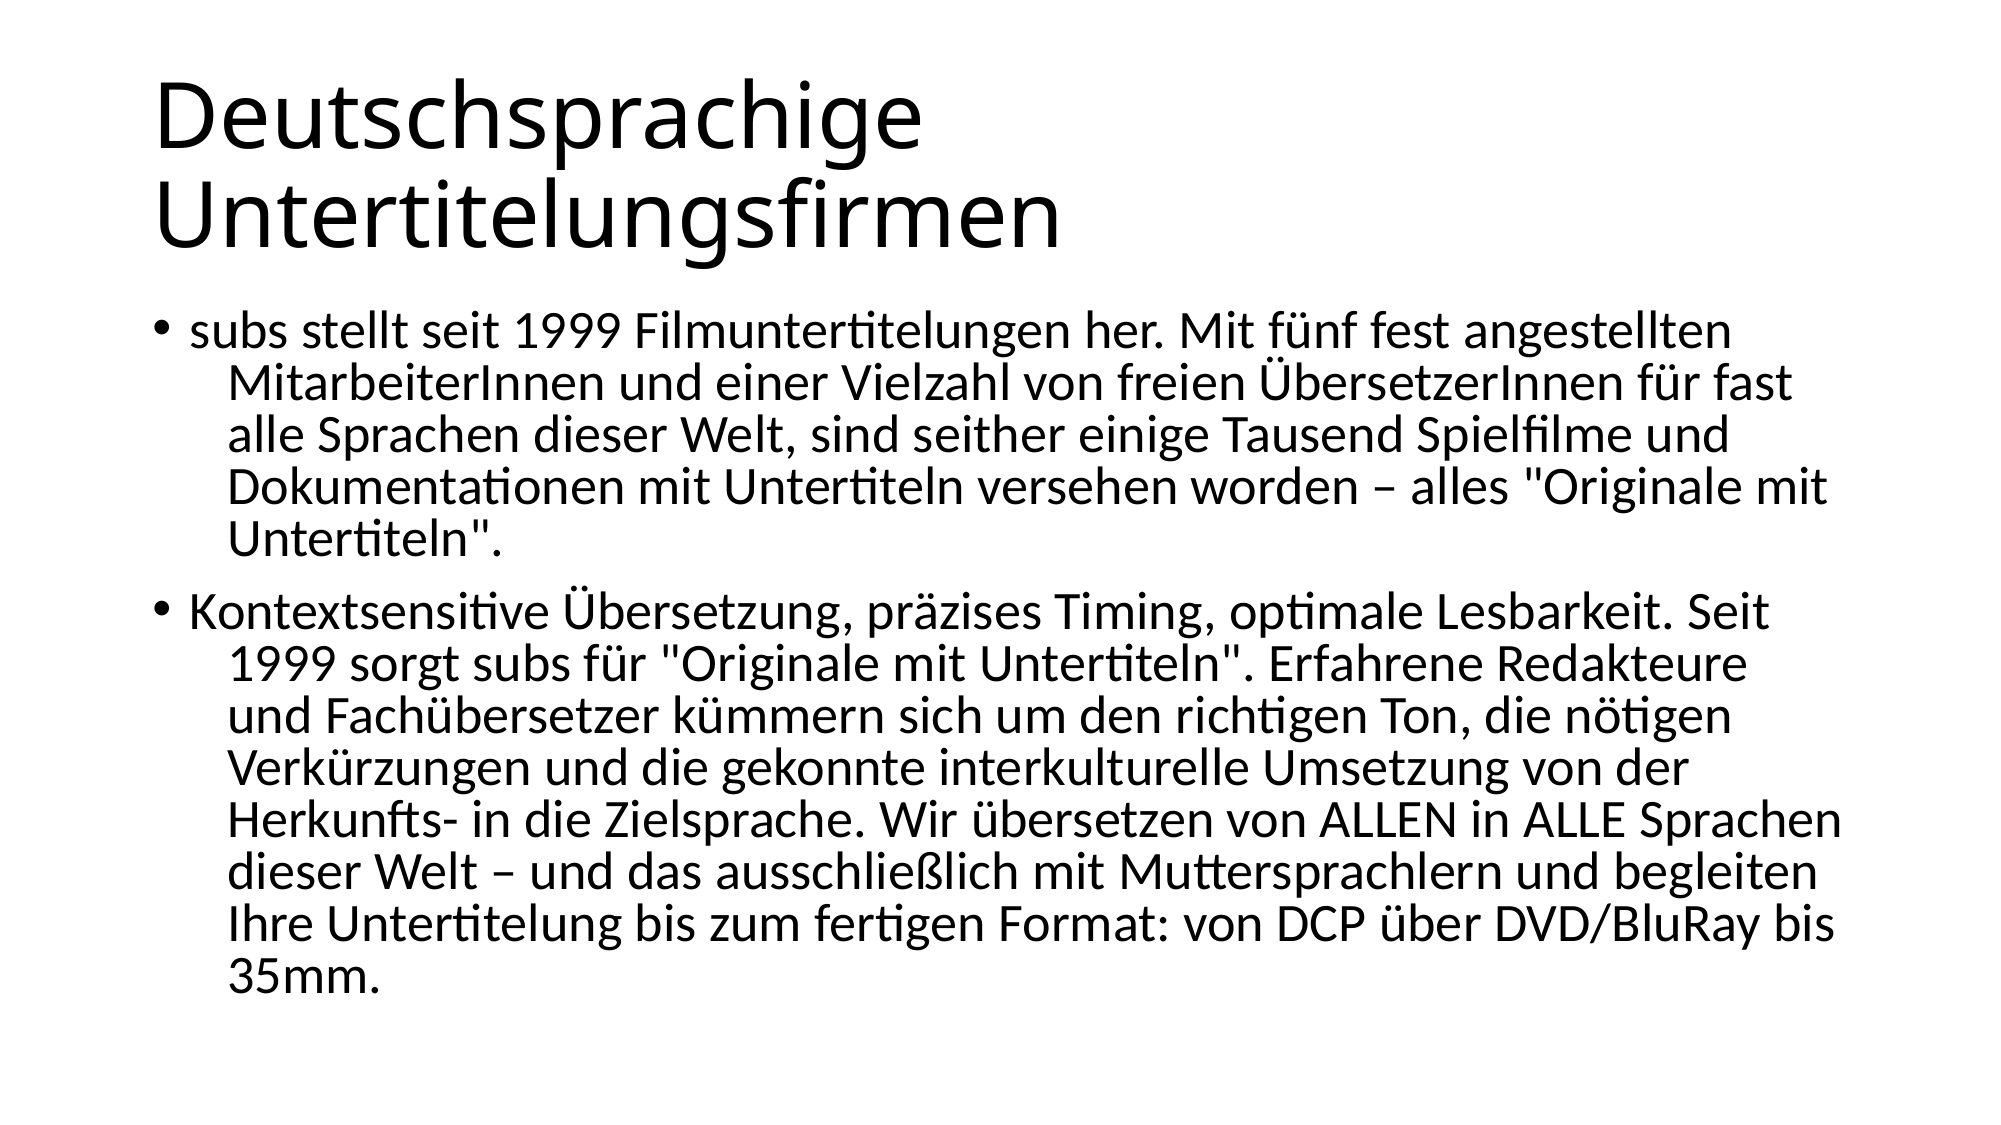

# Deutschsprachige Untertitelungsfirmen
subs stellt seit 1999 Filmuntertitelungen her. Mit fünf fest angestellten MitarbeiterInnen und einer Vielzahl von freien ÜbersetzerInnen für fast alle Sprachen dieser Welt, sind seither einige Tausend Spielfilme und Dokumentationen mit Untertiteln versehen worden – alles "Originale mit Untertiteln".
Kontextsensitive Übersetzung, präzises Timing, optimale Lesbarkeit. Seit 1999 sorgt subs für "Originale mit Untertiteln". Erfahrene Redakteure und Fachübersetzer kümmern sich um den richtigen Ton, die nötigen Verkürzungen und die gekonnte interkulturelle Umsetzung von der Herkunfts- in die Zielsprache. Wir übersetzen von ALLEN in ALLE Sprachen dieser Welt – und das ausschließlich mit Muttersprachlern und begleiten Ihre Untertitelung bis zum fertigen Format: von DCP über DVD/BluRay bis 35mm.